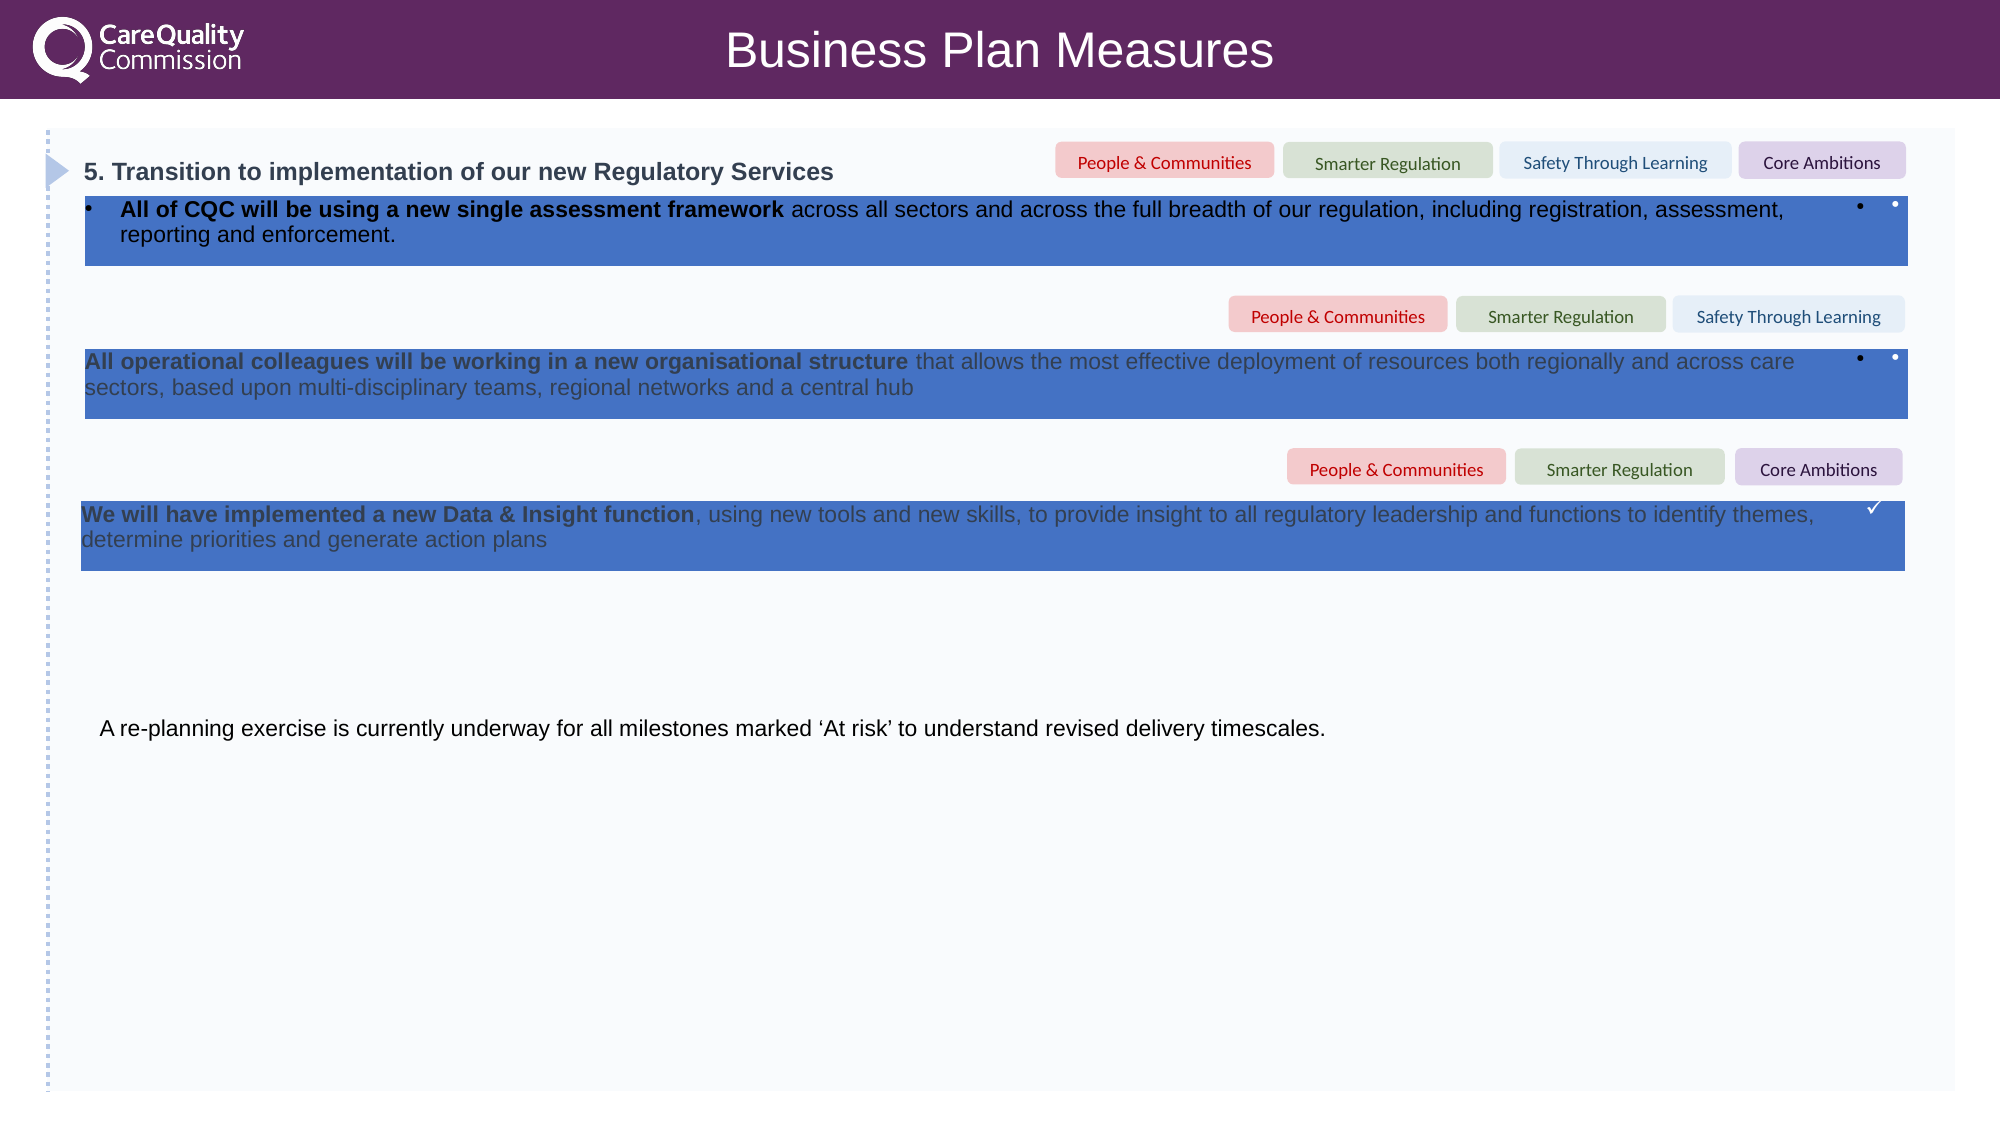

Business Plan Measures
Safety Through Learning
Core Ambitions
People & Communities
Smarter Regulation
5. Transition to implementation of our new Regulatory Services
| All of CQC will be using a new single assessment framework across all sectors and across the full breadth of our regulation, including registration, assessment, reporting and enforcement. |  |
| --- | --- |
Safety Through Learning
People & Communities
Smarter Regulation
| All operational colleagues will be working in a new organisational structure that allows the most effective deployment of resources both regionally and across care sectors, based upon multi-disciplinary teams, regional networks and a central hub |  |
| --- | --- |
Core Ambitions
People & Communities
Smarter Regulation
| We will have implemented a new Data & Insight function, using new tools and new skills, to provide insight to all regulatory leadership and functions to identify themes, determine priorities and generate action plans |  |
| --- | --- |
A re-planning exercise is currently underway for all milestones marked ‘At risk’ to understand revised delivery timescales.